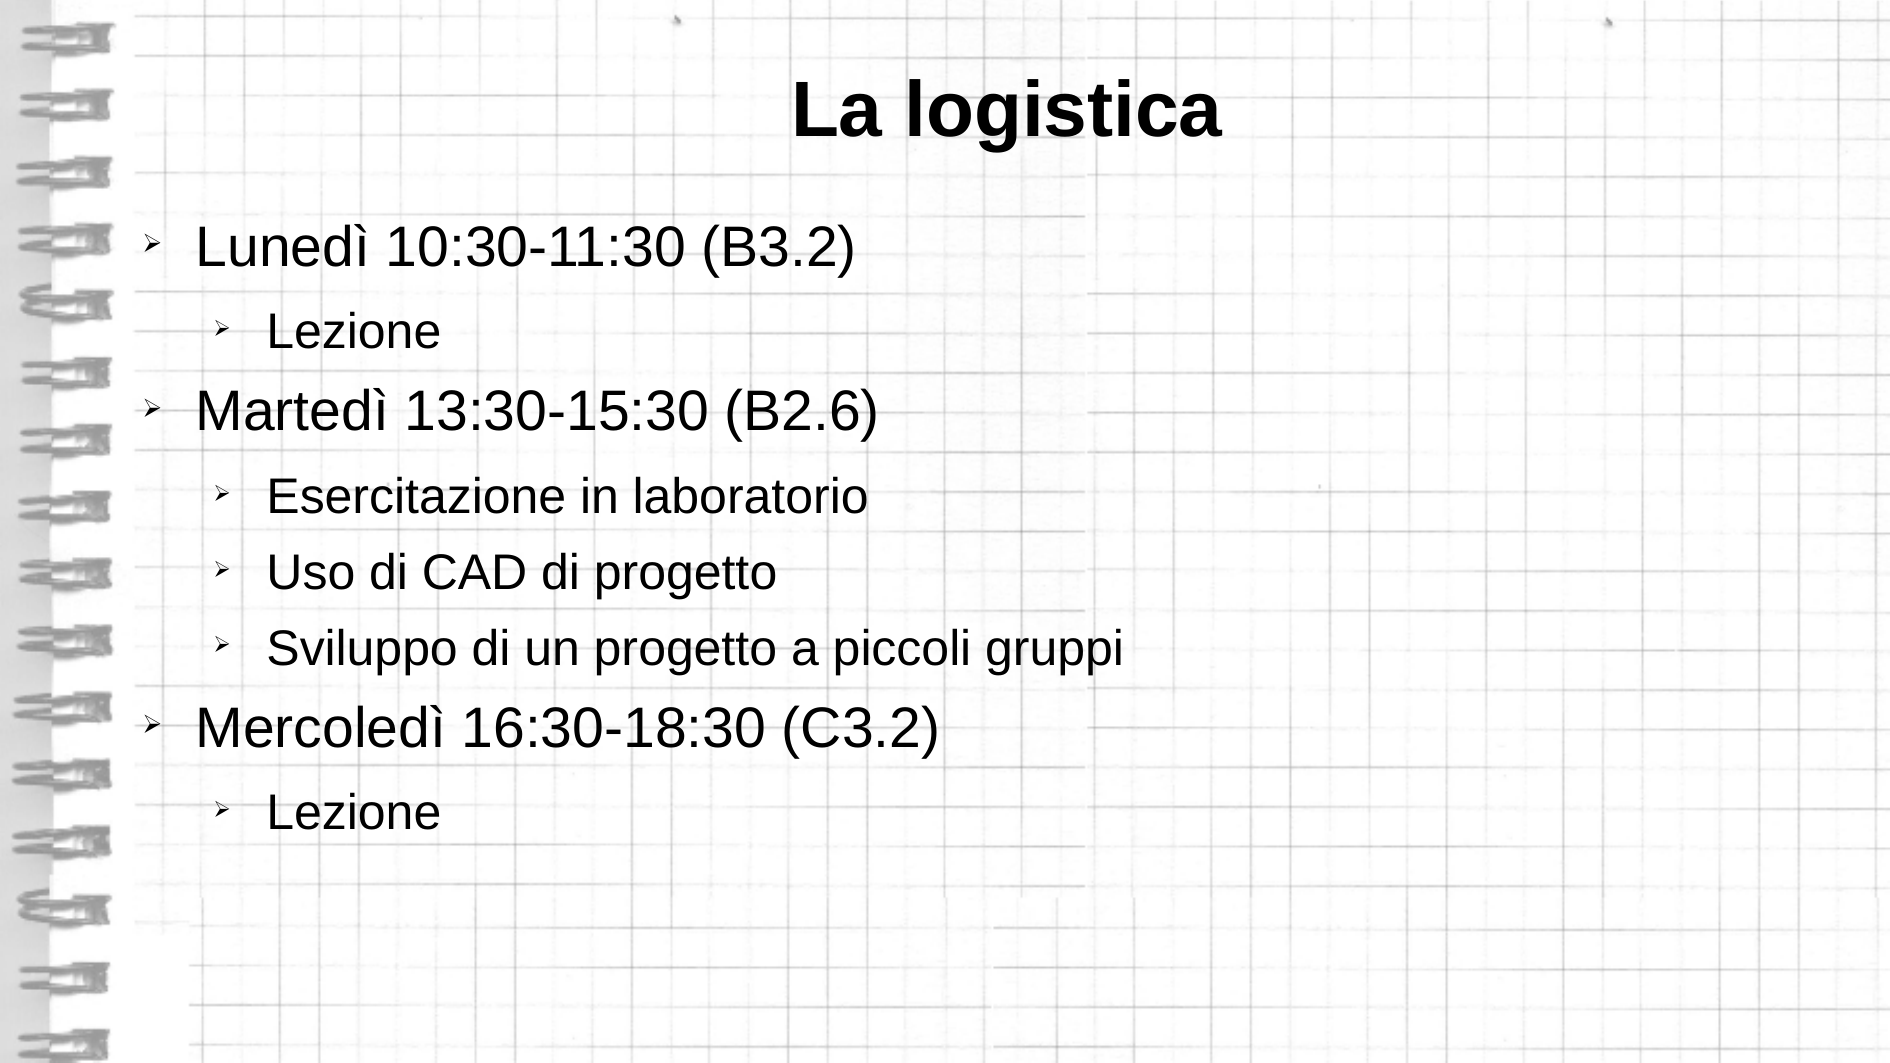

# La logistica
Lunedì 10:30-11:30 (B3.2)
Lezione
Martedì 13:30-15:30 (B2.6)
Esercitazione in laboratorio
Uso di CAD di progetto
Sviluppo di un progetto a piccoli gruppi
Mercoledì 16:30-18:30 (C3.2)
Lezione